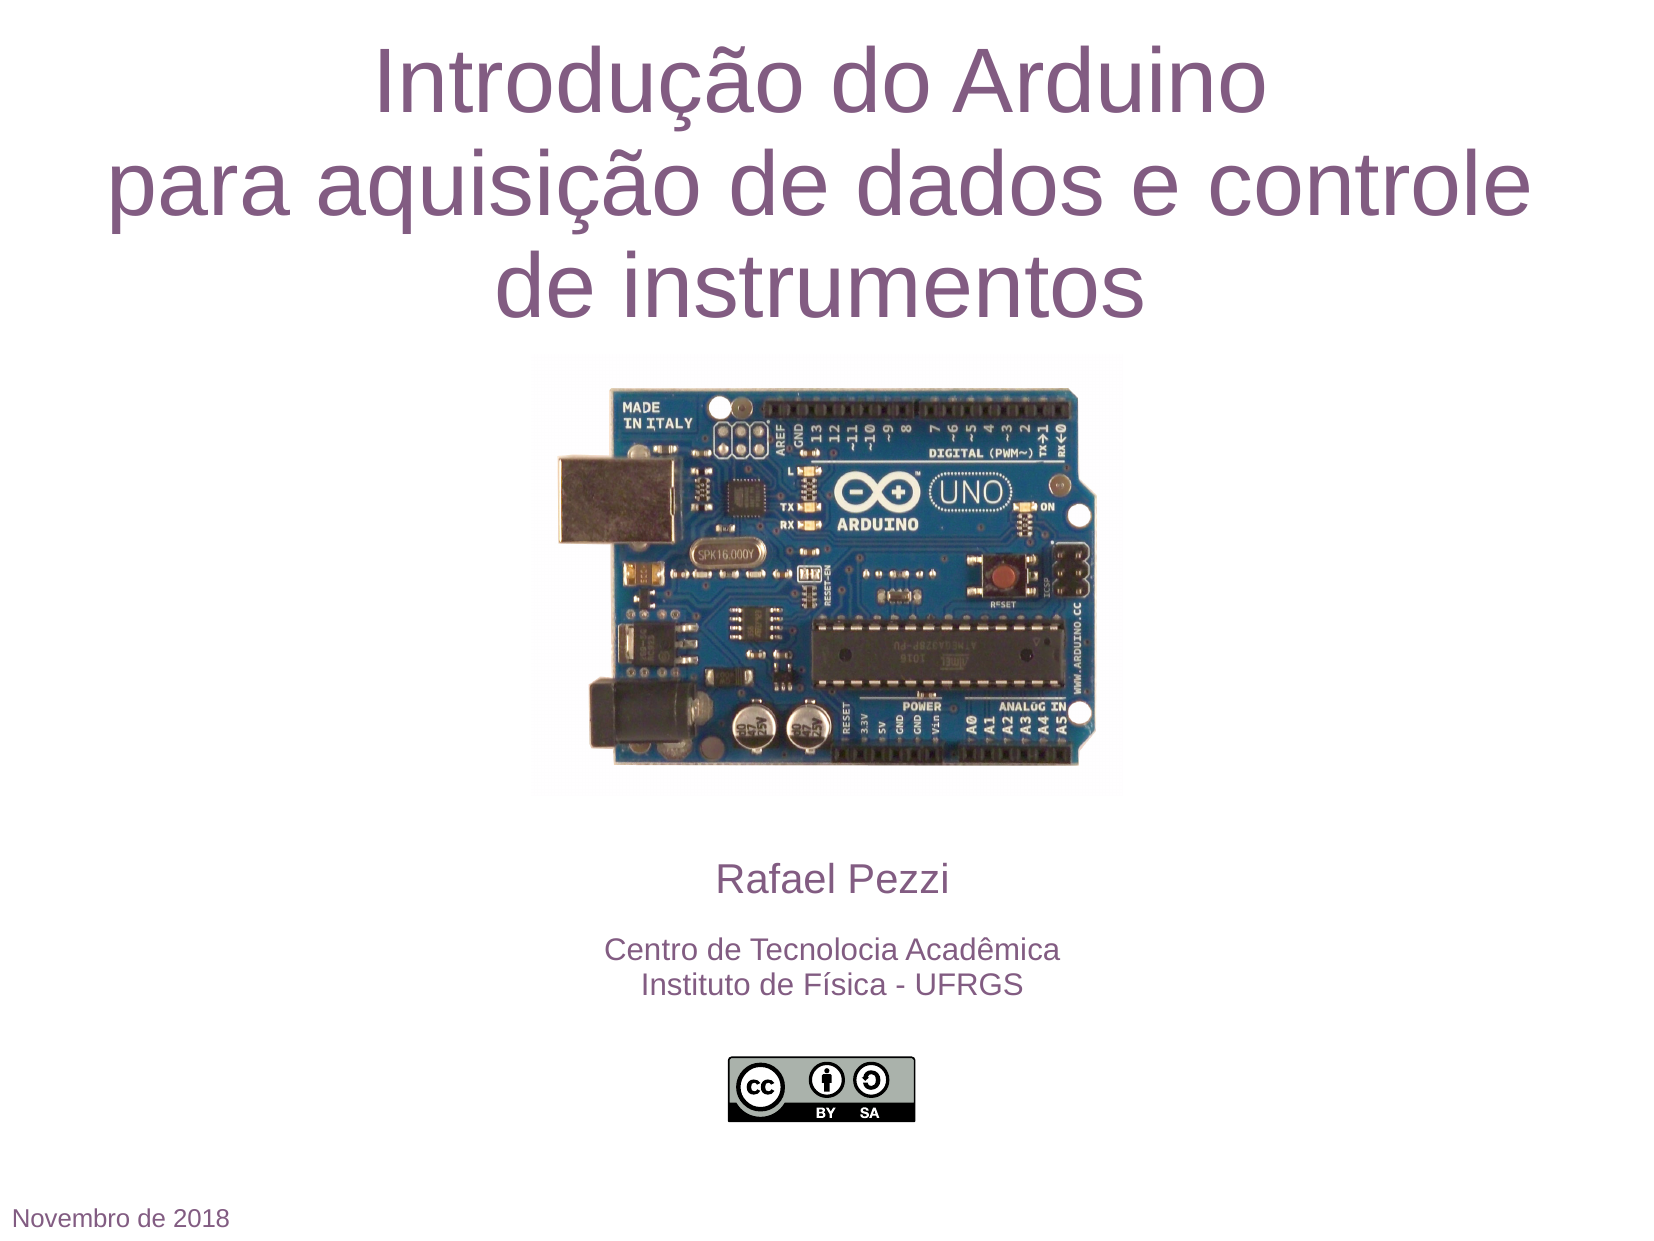

# Introdução do Arduino para aquisição de dados e controle de instrumentos
Rafael Pezzi
Centro de Tecnolocia Acadêmica
Instituto de Física - UFRGS
Novembro de 2018